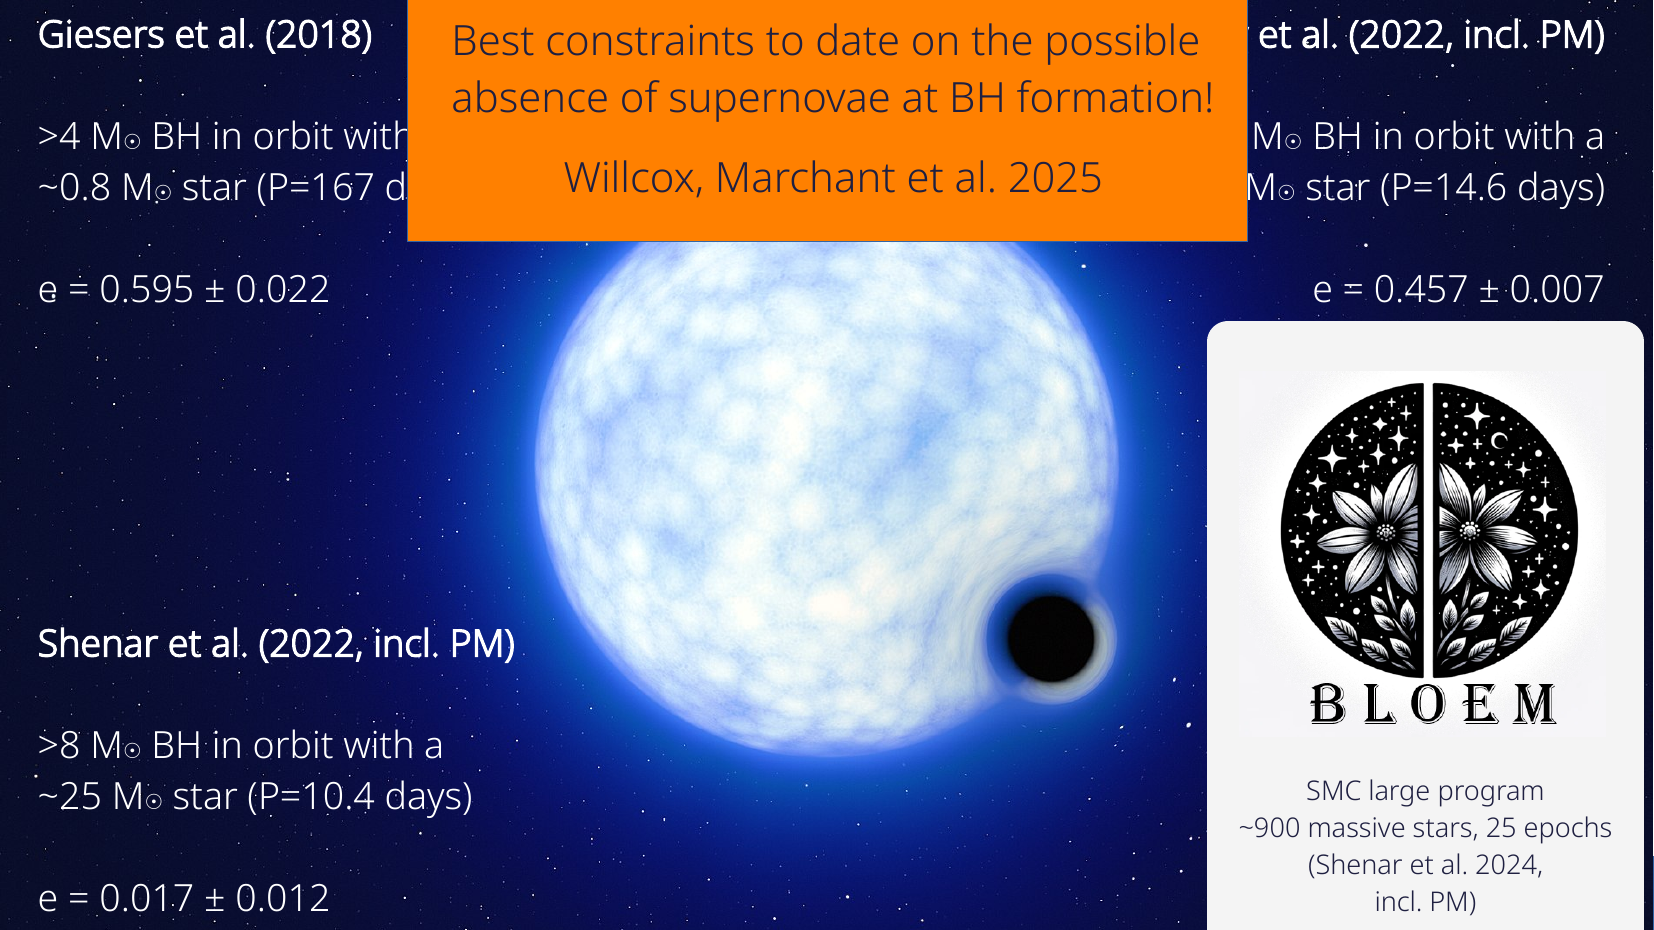

Giesers et al. (2018)
>4 M☉ BH in orbit with a
~0.8 M☉ star (P=167 days)
e = 0.595 ± 0.022
Mahy et al. (2022, incl. PM)
>7 M☉ BH in orbit with a
~24 M☉ star (P=14.6 days)
e = 0.457 ± 0.007
Shenar et al. (2022, incl. PM)
>8 M☉ BH in orbit with a
~25 M☉ star (P=10.4 days)
e = 0.017 ± 0.012
Best constraints to date on the possible absence of supernovae at BH formation!
Willcox, Marchant et al. 2025
SMC large program
~900 massive stars, 25 epochs
(Shenar et al. 2024,
incl. PM)
Artist illustration of VFTS 243
Image credit: ESO/L. Calçada
31